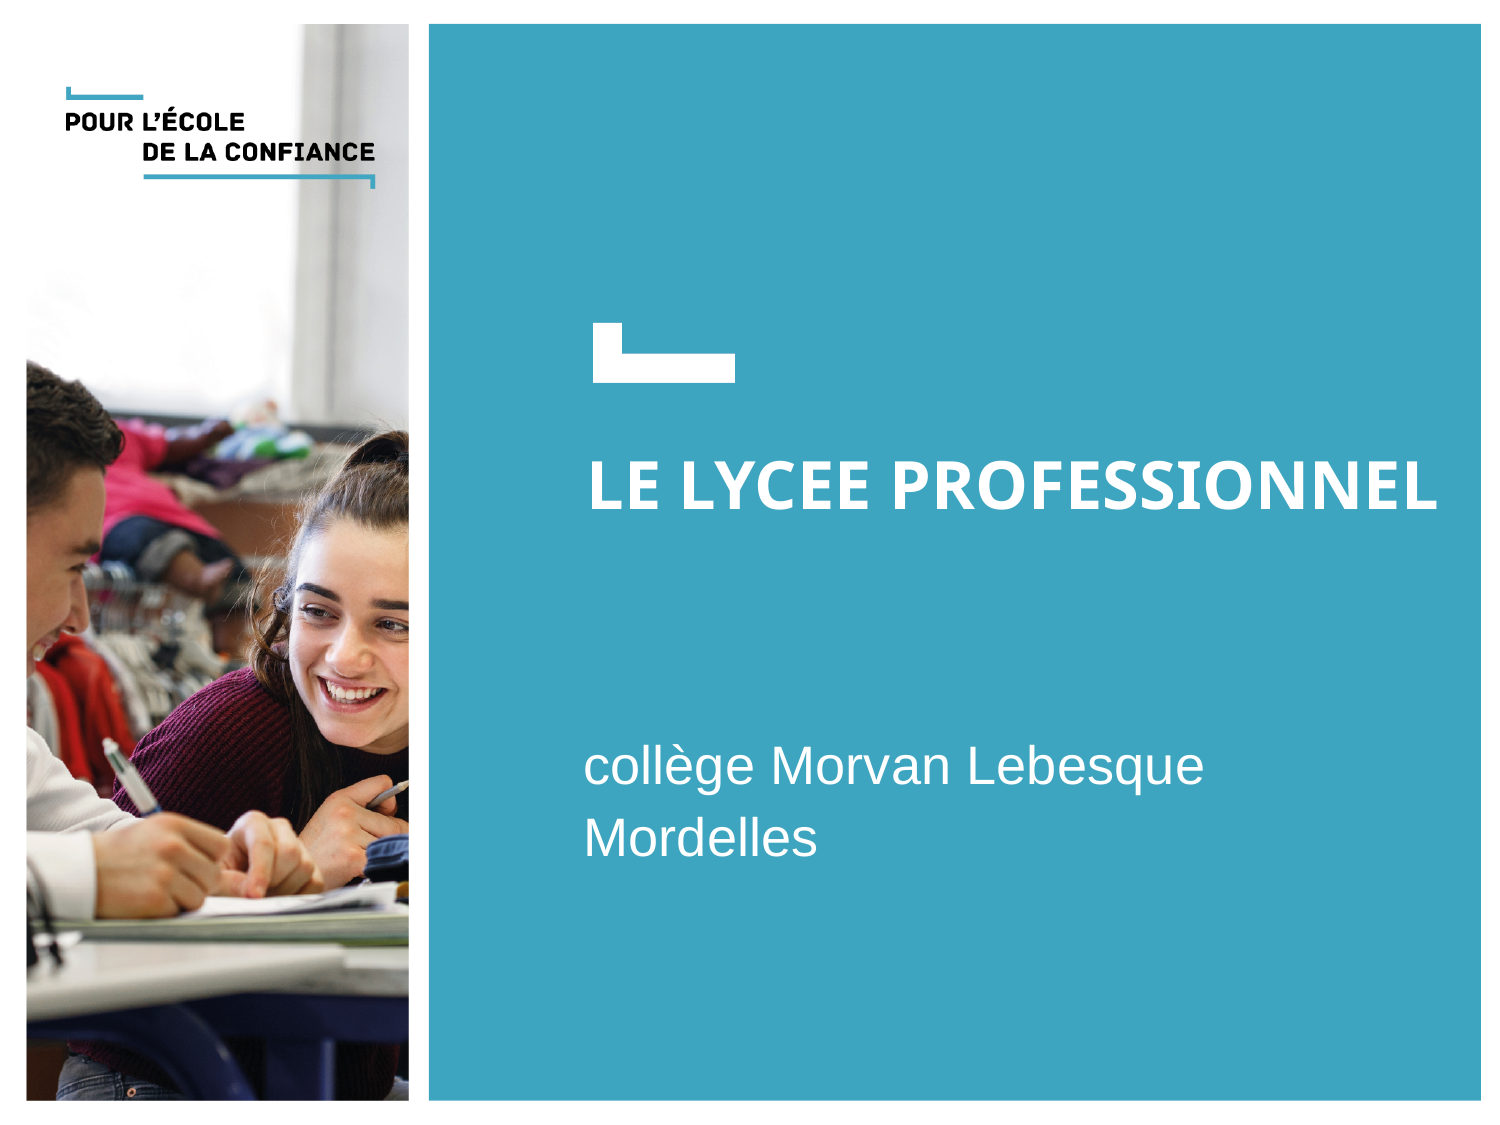

LE LYCEE PROFESSIONNEL
# collège Morvan Lebesque
Mordelles